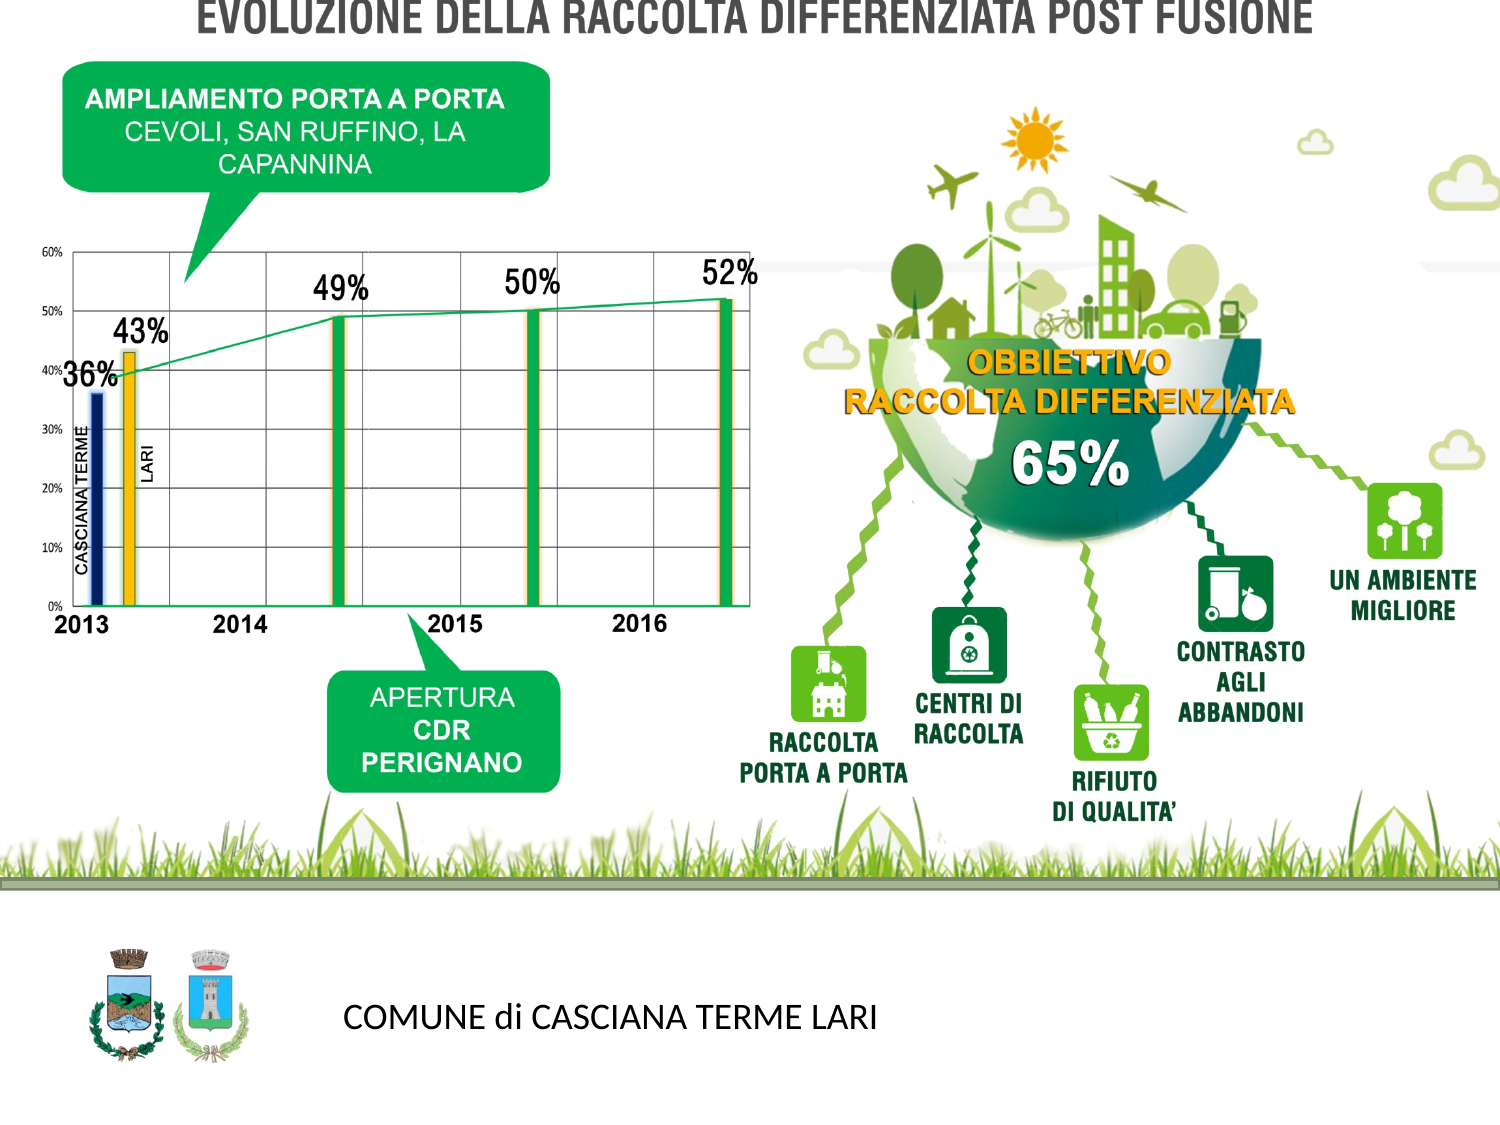

COMUNE di CASCIANA TERME LARI
COMUNE di CASCIANA TERME LARI